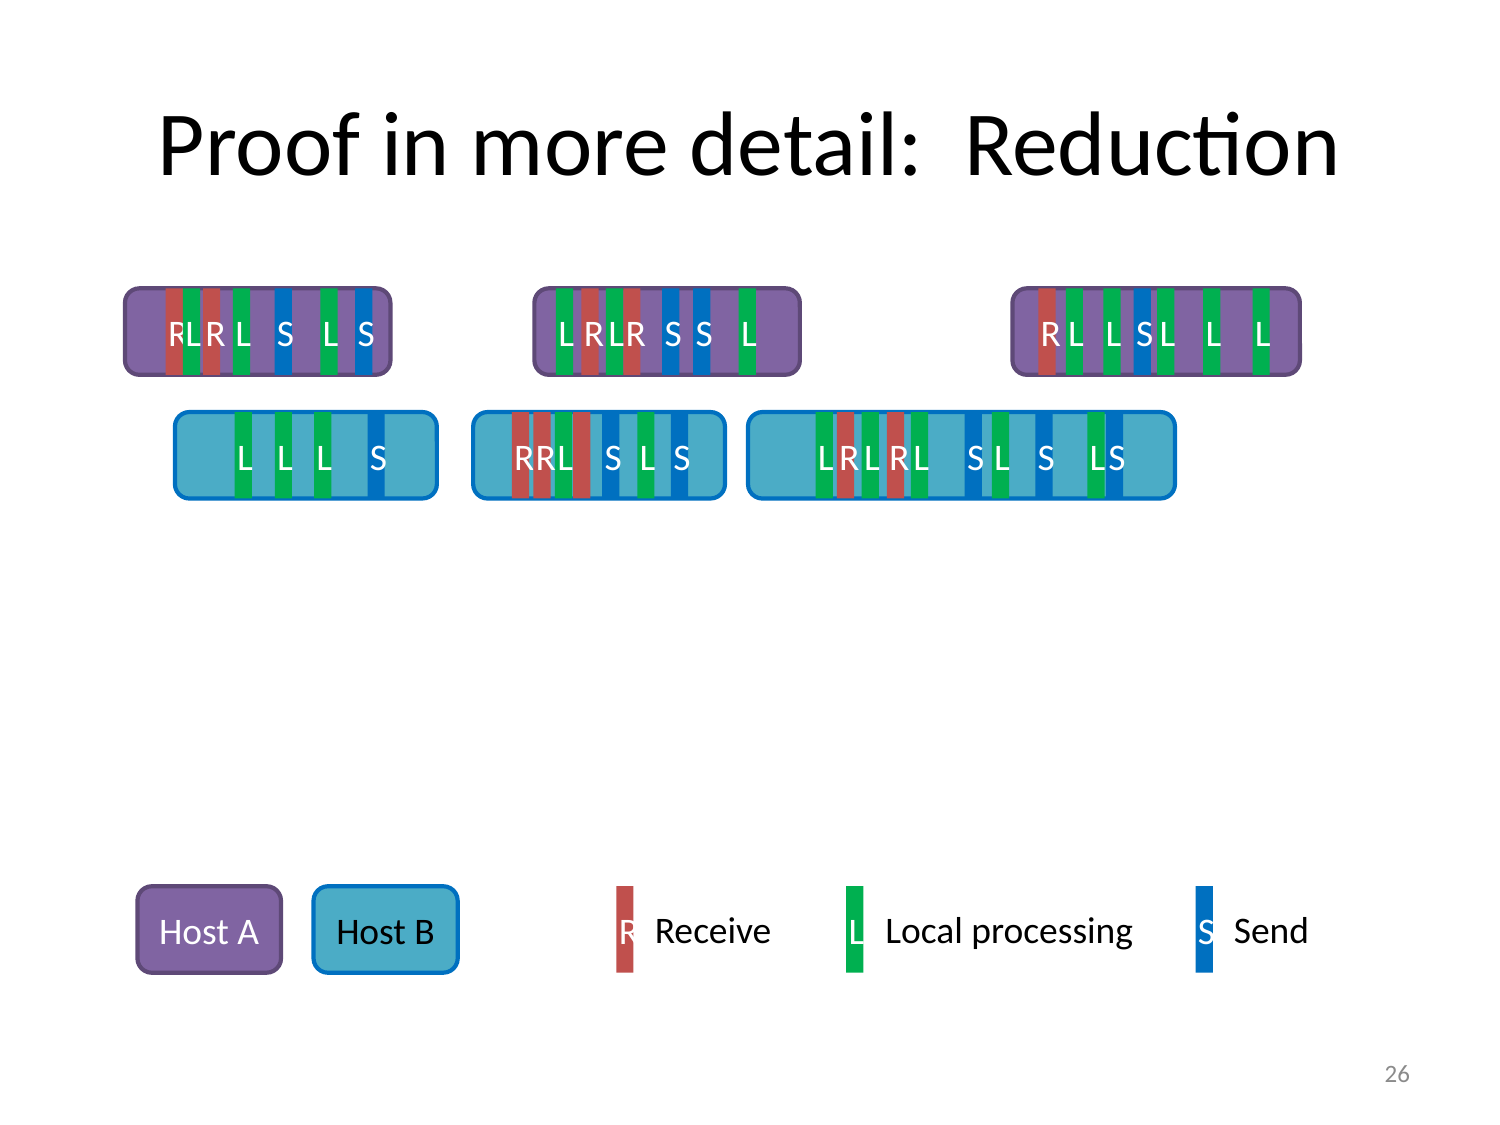

# Proof in more detail: Reduction
R
L
R
L
S
L
S
L
R
L
R
S
S
L
R
L
L
S
L
L
L
L
L
L
S
R
R
L
S
L
S
L
R
L
R
L
S
L
S
L
S
Host A
Host B
R
L
S
Receive
Local processing
Send